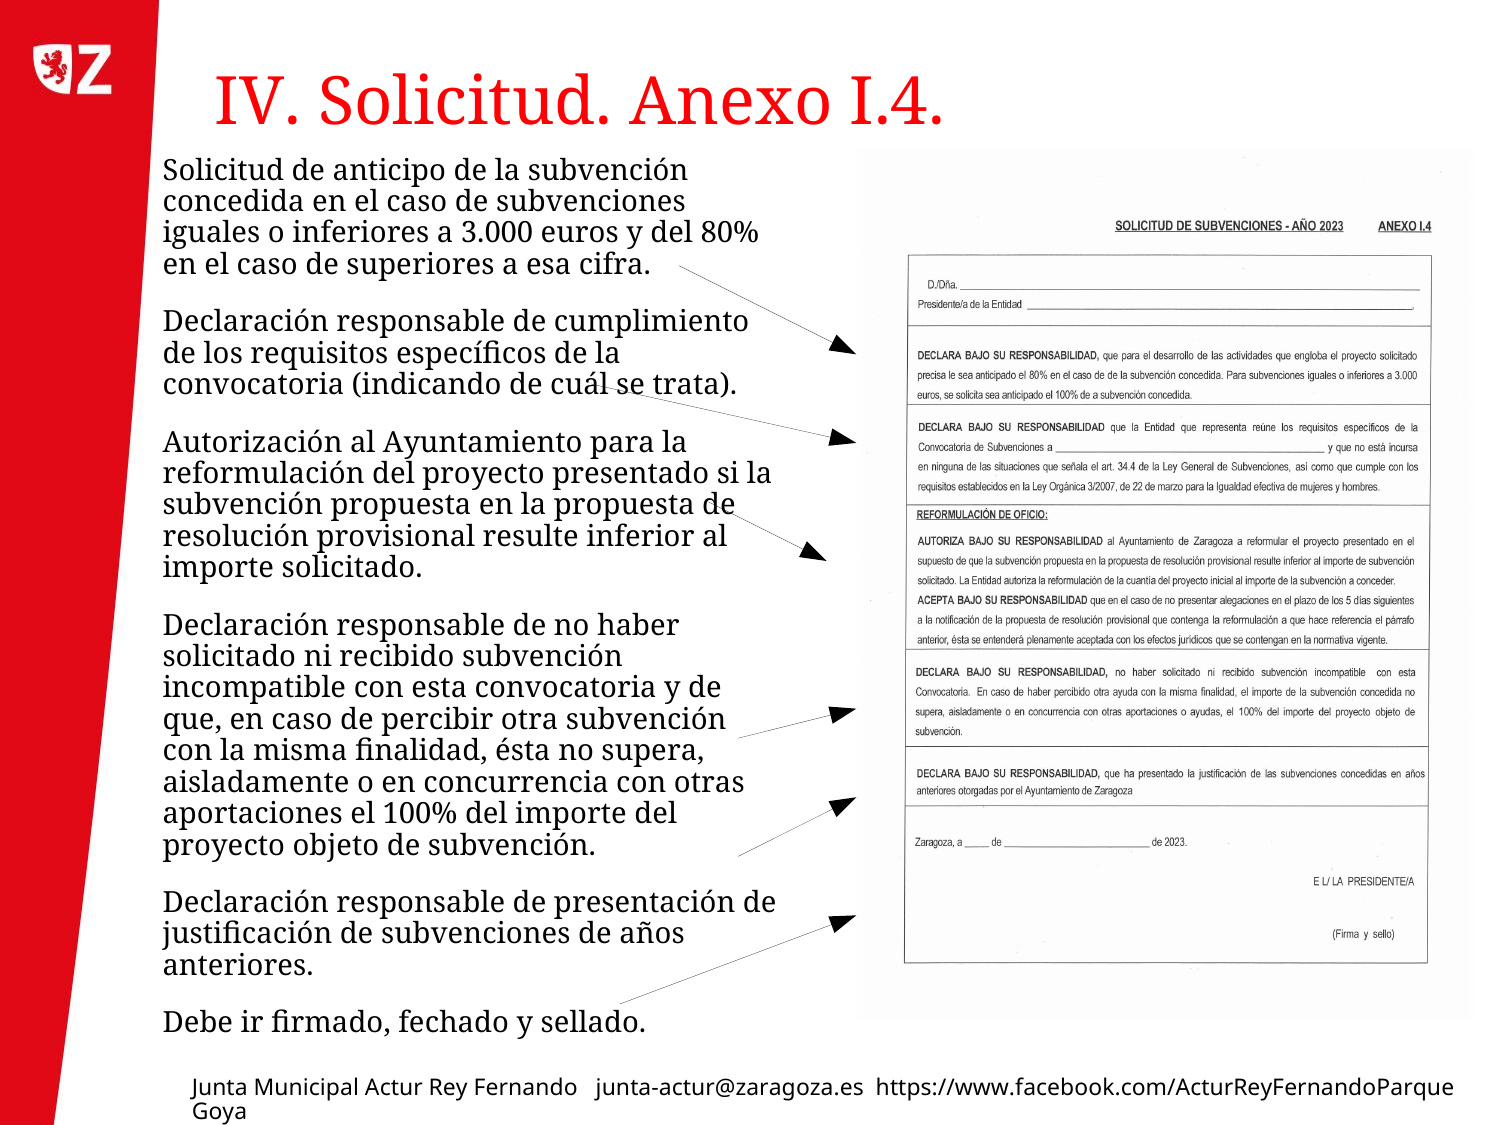

IV. Solicitud. Anexo I.4.
Solicitud de anticipo de la subvención concedida en el caso de subvenciones iguales o inferiores a 3.000 euros y del 80% en el caso de superiores a esa cifra.
Declaración responsable de cumplimiento de los requisitos específicos de la convocatoria (indicando de cuál se trata).
Autorización al Ayuntamiento para la reformulación del proyecto presentado si la subvención propuesta en la propuesta de resolución provisional resulte inferior al importe solicitado.
Declaración responsable de no haber solicitado ni recibido subvención incompatible con esta convocatoria y de que, en caso de percibir otra subvención con la misma finalidad, ésta no supera, aisladamente o en concurrencia con otras aportaciones el 100% del importe del proyecto objeto de subvención.
Declaración responsable de presentación de justificación de subvenciones de años anteriores.
Debe ir firmado, fechado y sellado.
Junta Municipal Actur Rey Fernando junta-actur@zaragoza.es https://www.facebook.com/ActurReyFernandoParqueGoya